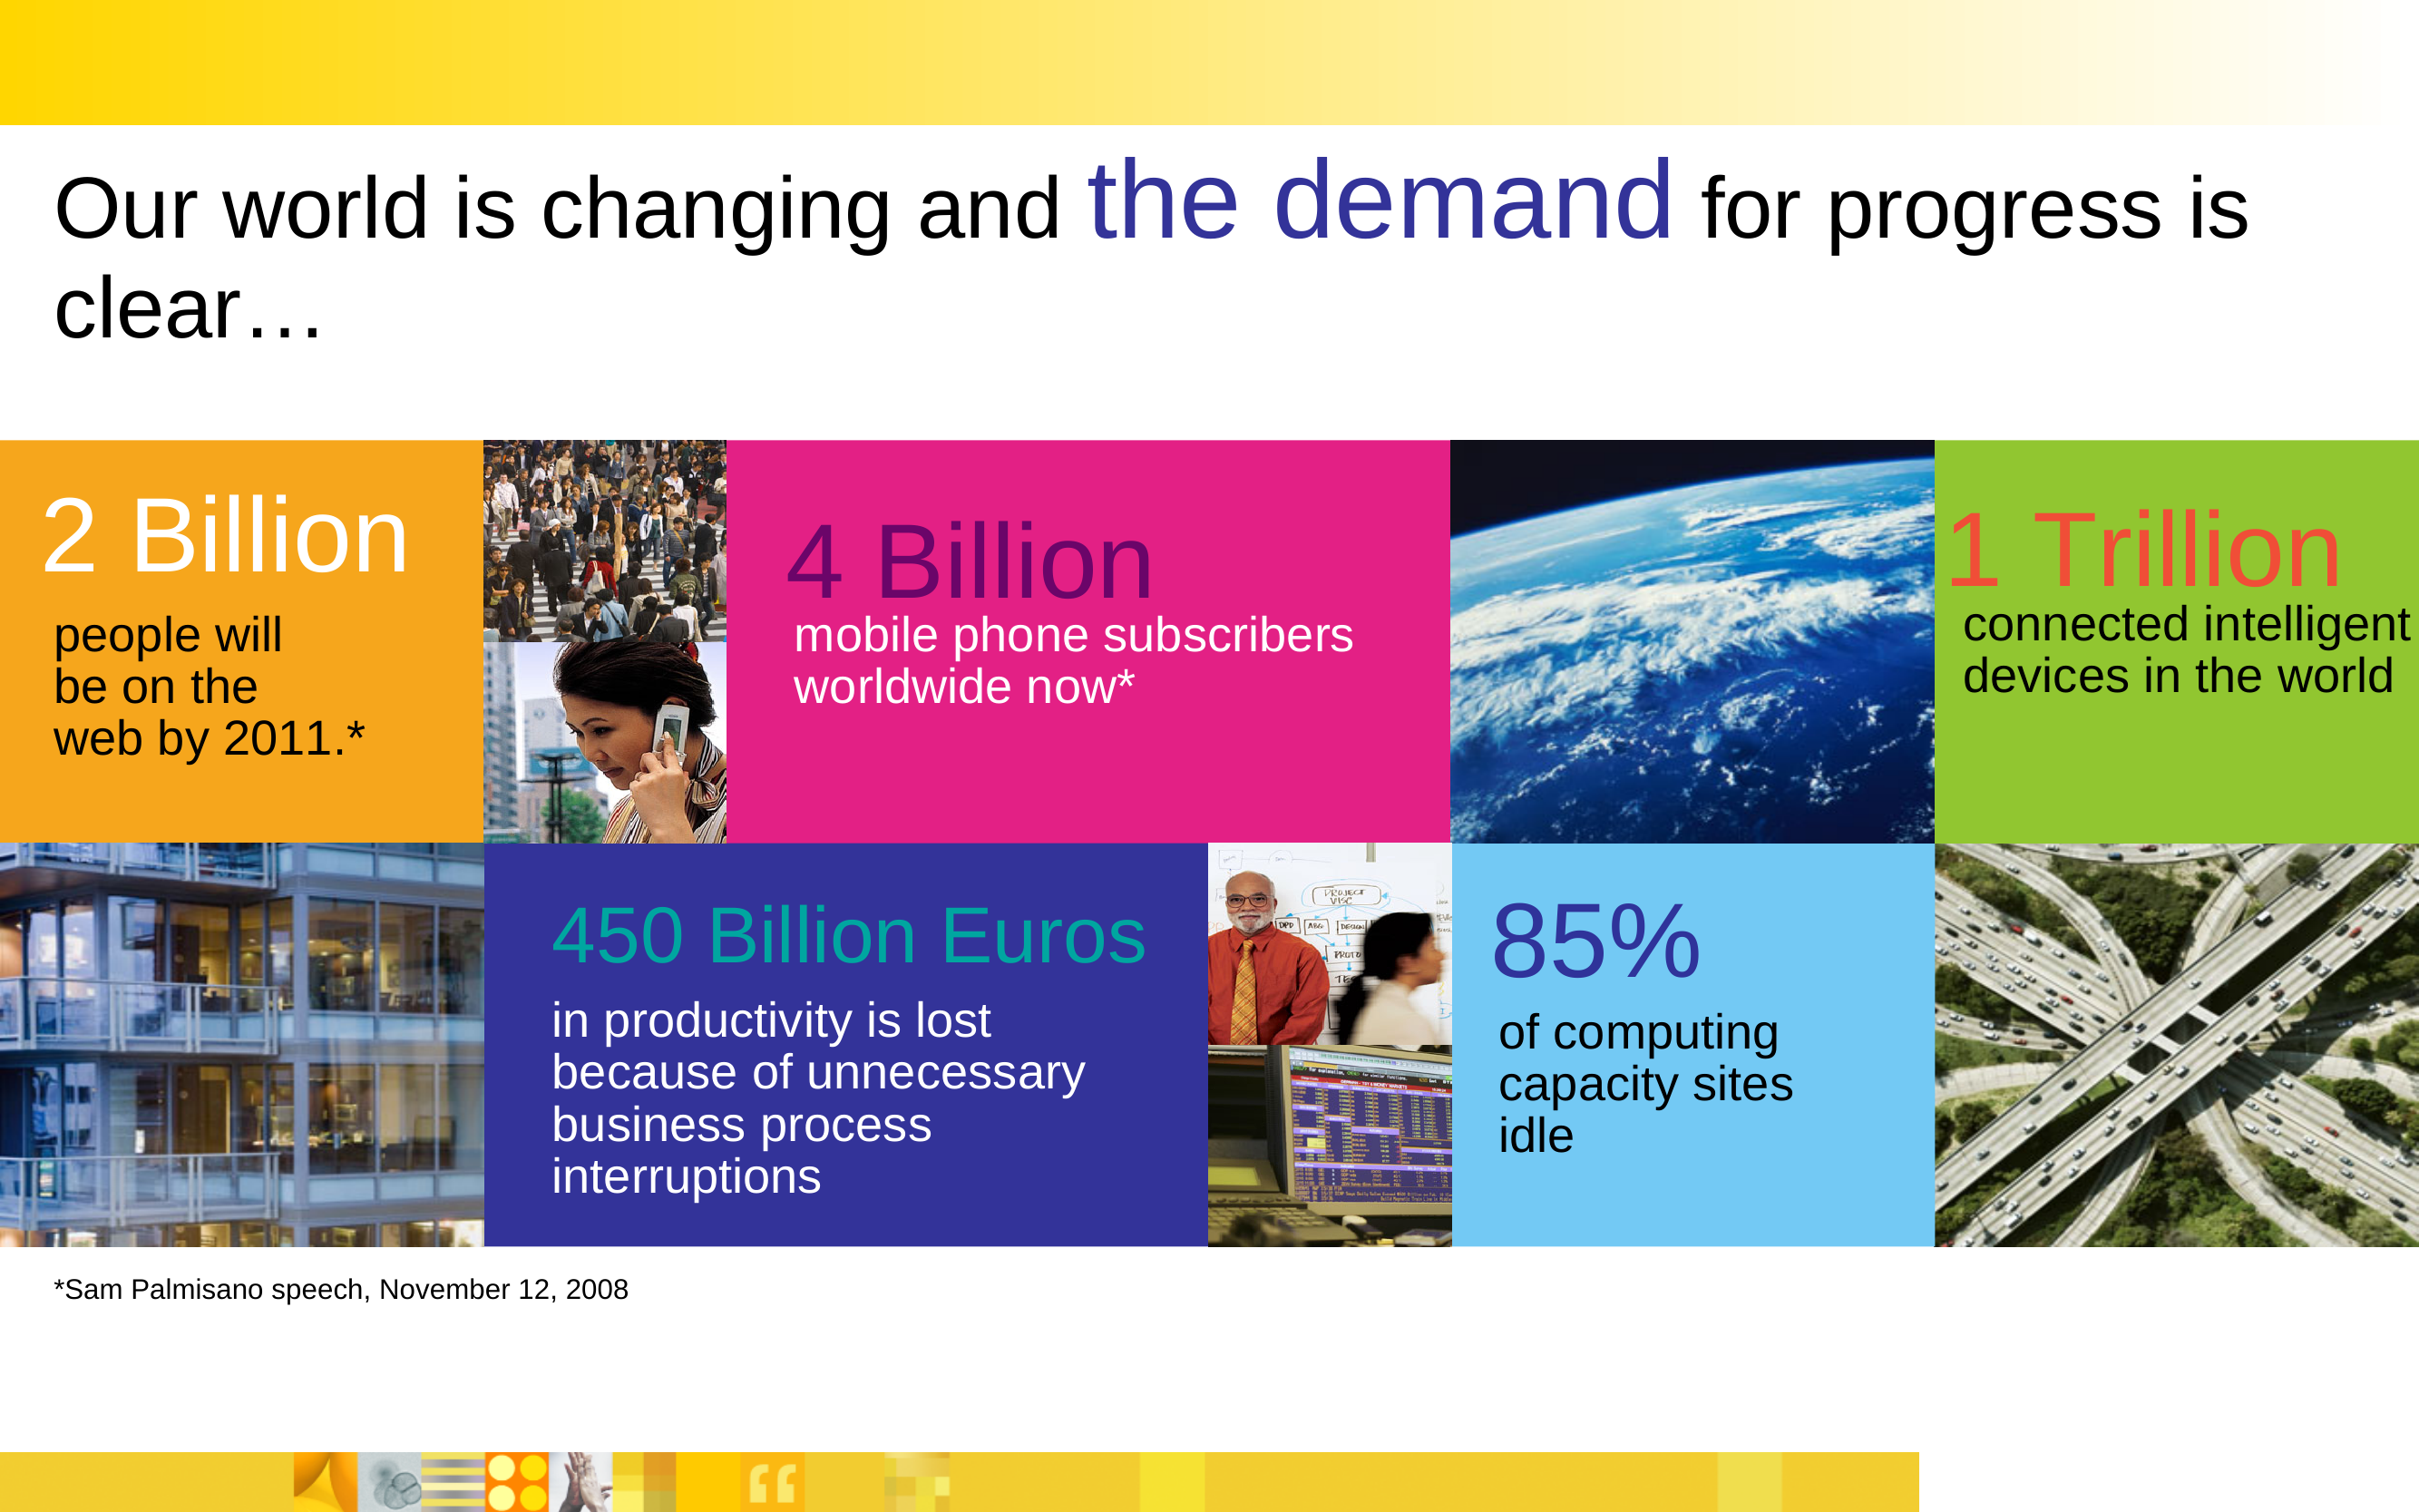

Our world is changing and the demand for progress is clear…
2 Billion
4 Billion
1 Trillion
people will
be on the
web by 2011.*
mobile phone subscribers worldwide now*
connected intelligent devices in the world
450 Billion Euros
85%
in productivity is lost because of unnecessary business process interruptions
of computing capacity sites idle
*Sam Palmisano speech, November 12, 2008